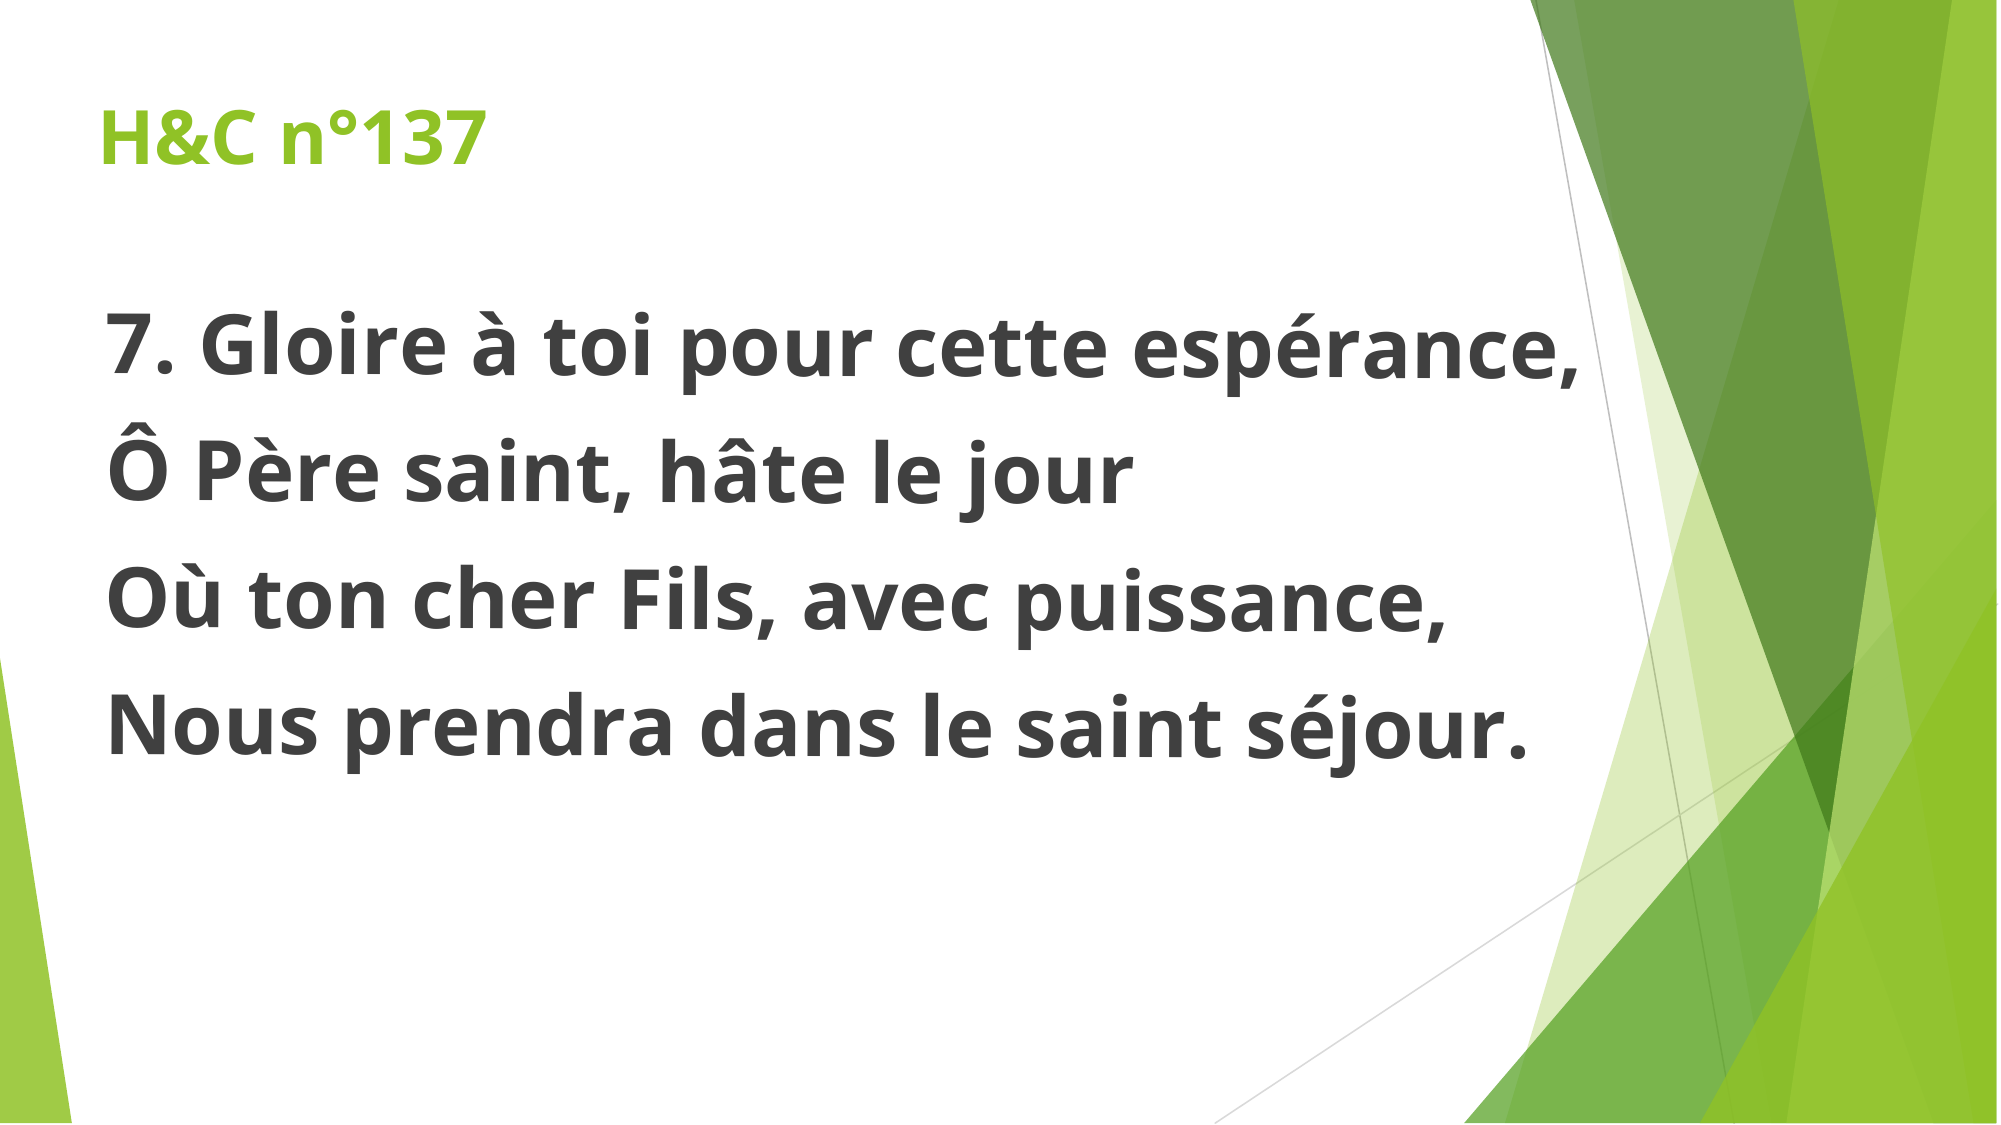

H&C n°137
7. Gloire à toi pour cette espérance,
Ô Père saint, hâte le jour
Où ton cher Fils, avec puissance,
Nous prendra dans le saint séjour.